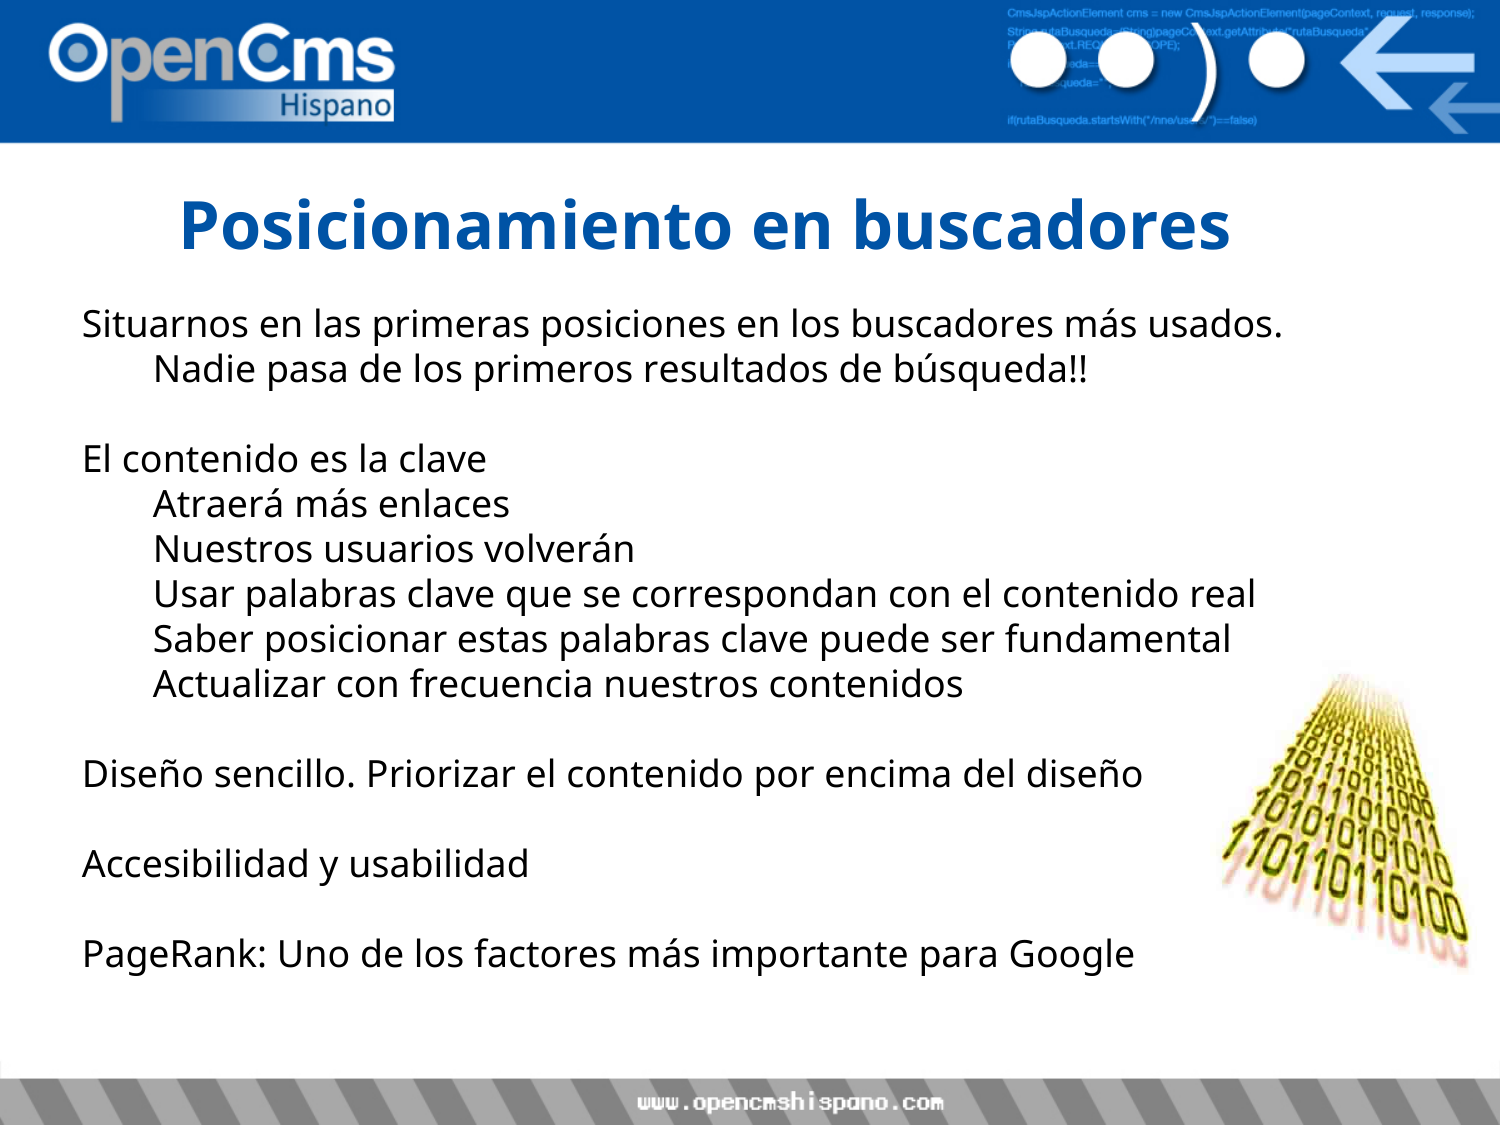

Posicionamiento en buscadores
Situarnos en las primeras posiciones en los buscadores más usados.
Nadie pasa de los primeros resultados de búsqueda!!
El contenido es la clave
Atraerá más enlaces
Nuestros usuarios volverán
Usar palabras clave que se correspondan con el contenido real
Saber posicionar estas palabras clave puede ser fundamental
Actualizar con frecuencia nuestros contenidos
Diseño sencillo. Priorizar el contenido por encima del diseño
Accesibilidad y usabilidad
PageRank: Uno de los factores más importante para Google